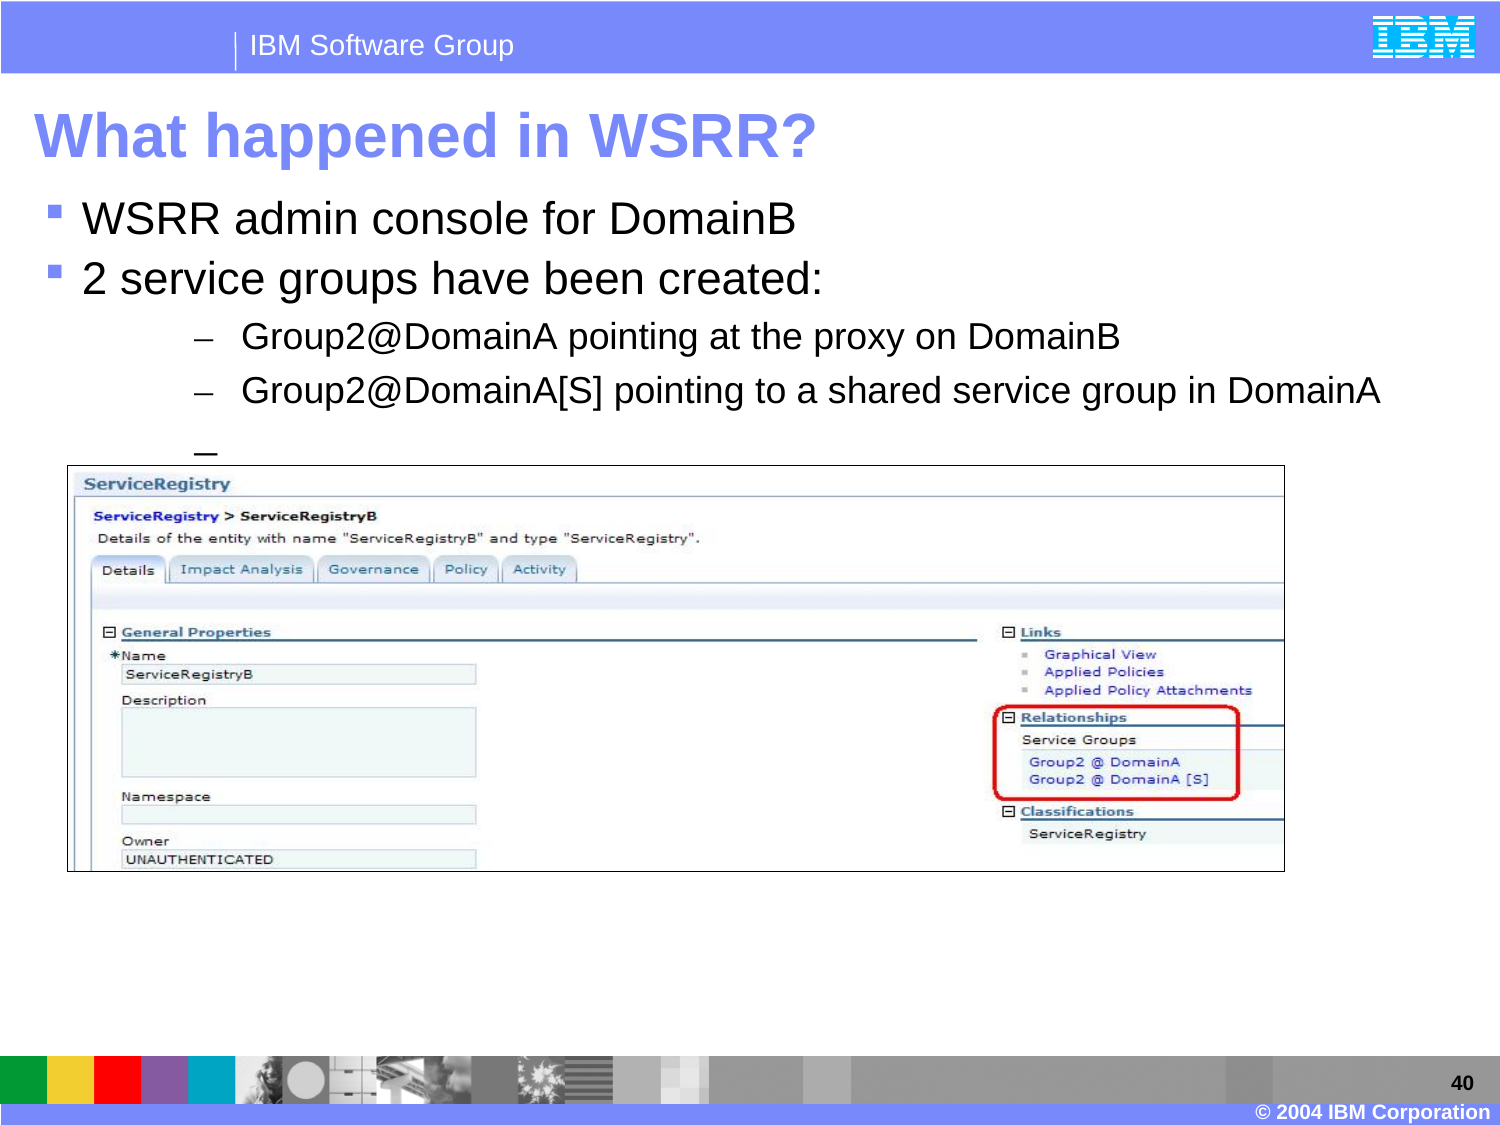

# What happened in WSRR?
WSRR admin console for DomainB
2 service groups have been created:
Group2@DomainA pointing at the proxy on DomainB
Group2@DomainA[S] pointing to a shared service group in DomainA
40